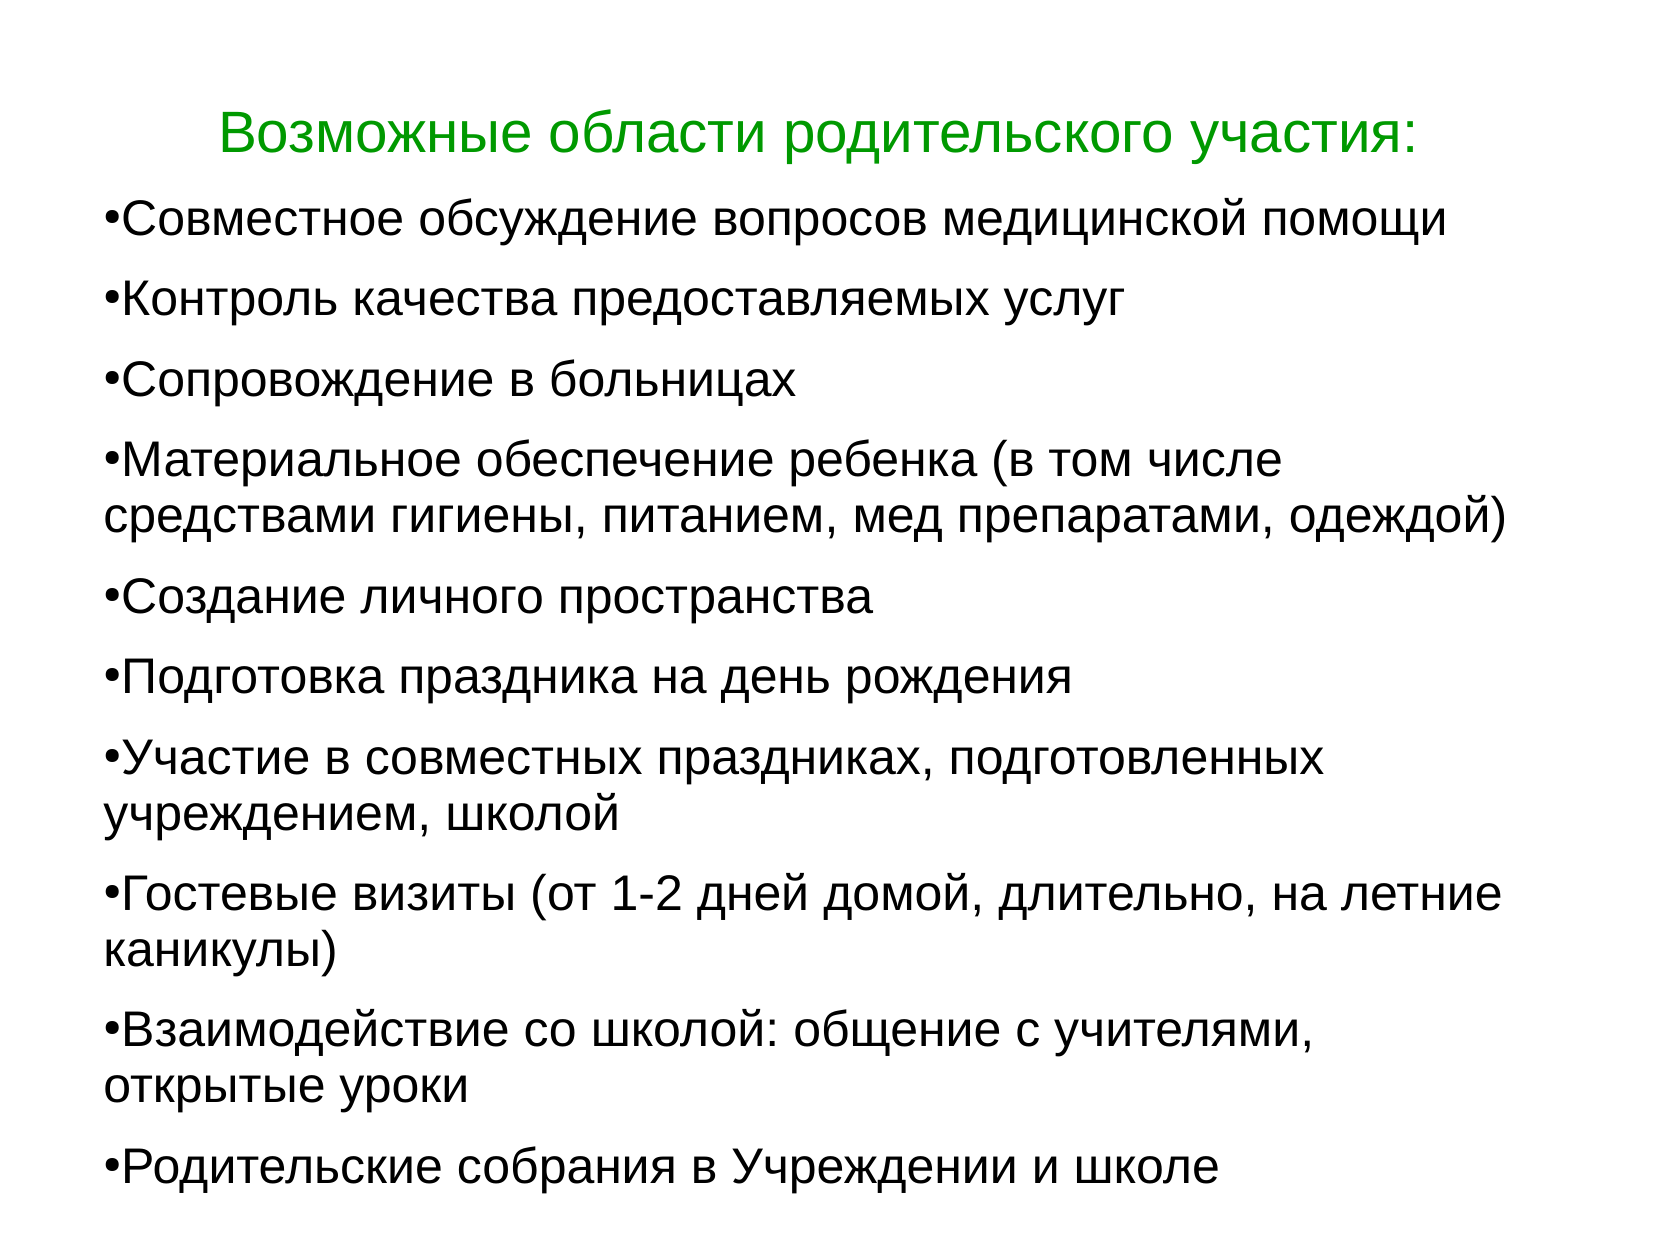

Возможные области родительского участия:
Совместное обсуждение вопросов медицинской помощи
Контроль качества предоставляемых услуг
Сопровождение в больницах
Материальное обеспечение ребенка (в том числе средствами гигиены, питанием, мед препаратами, одеждой)
Создание личного пространства
Подготовка праздника на день рождения
Участие в совместных праздниках, подготовленных учреждением, школой
Гостевые визиты (от 1-2 дней домой, длительно, на летние каникулы)
Взаимодействие со школой: общение с учителями, открытые уроки
Родительские собрания в Учреждении и школе